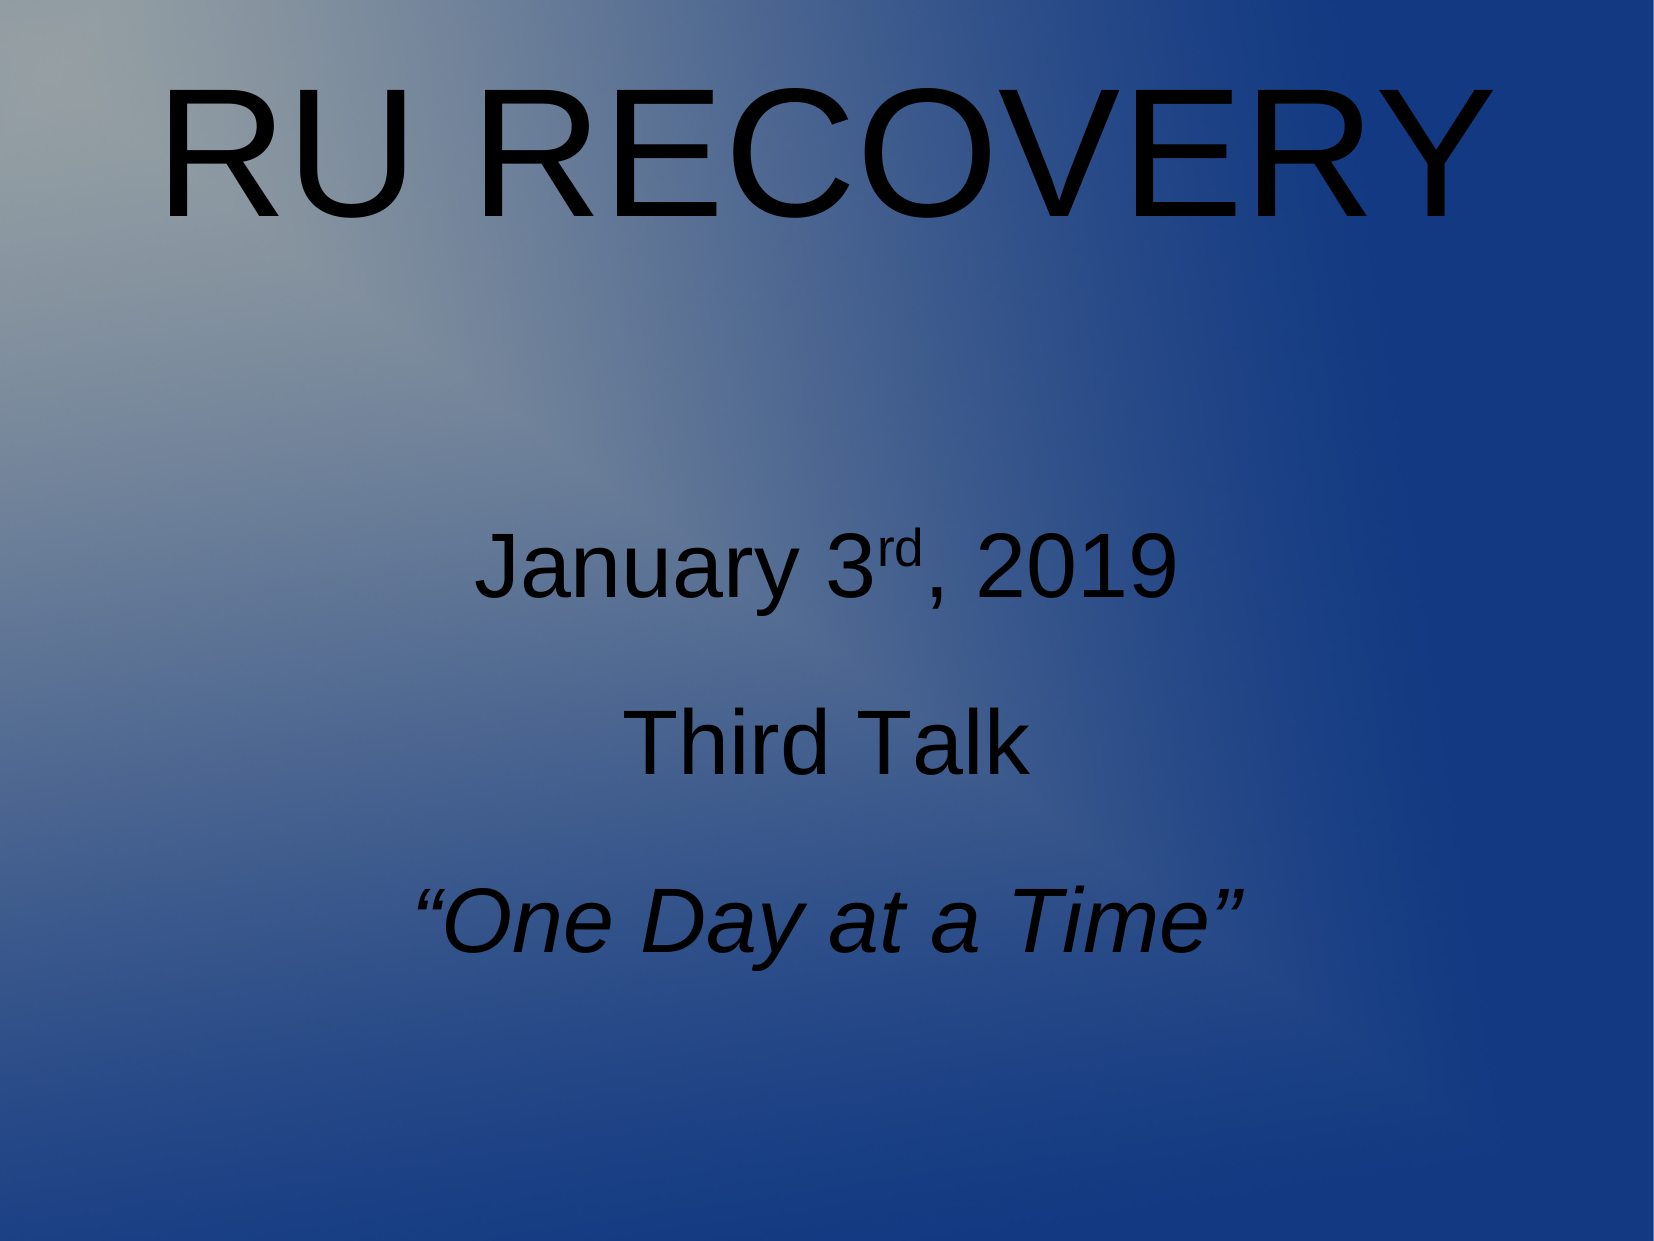

# RU RECOVERY
January 3rd, 2019
Third Talk
“One Day at a Time”